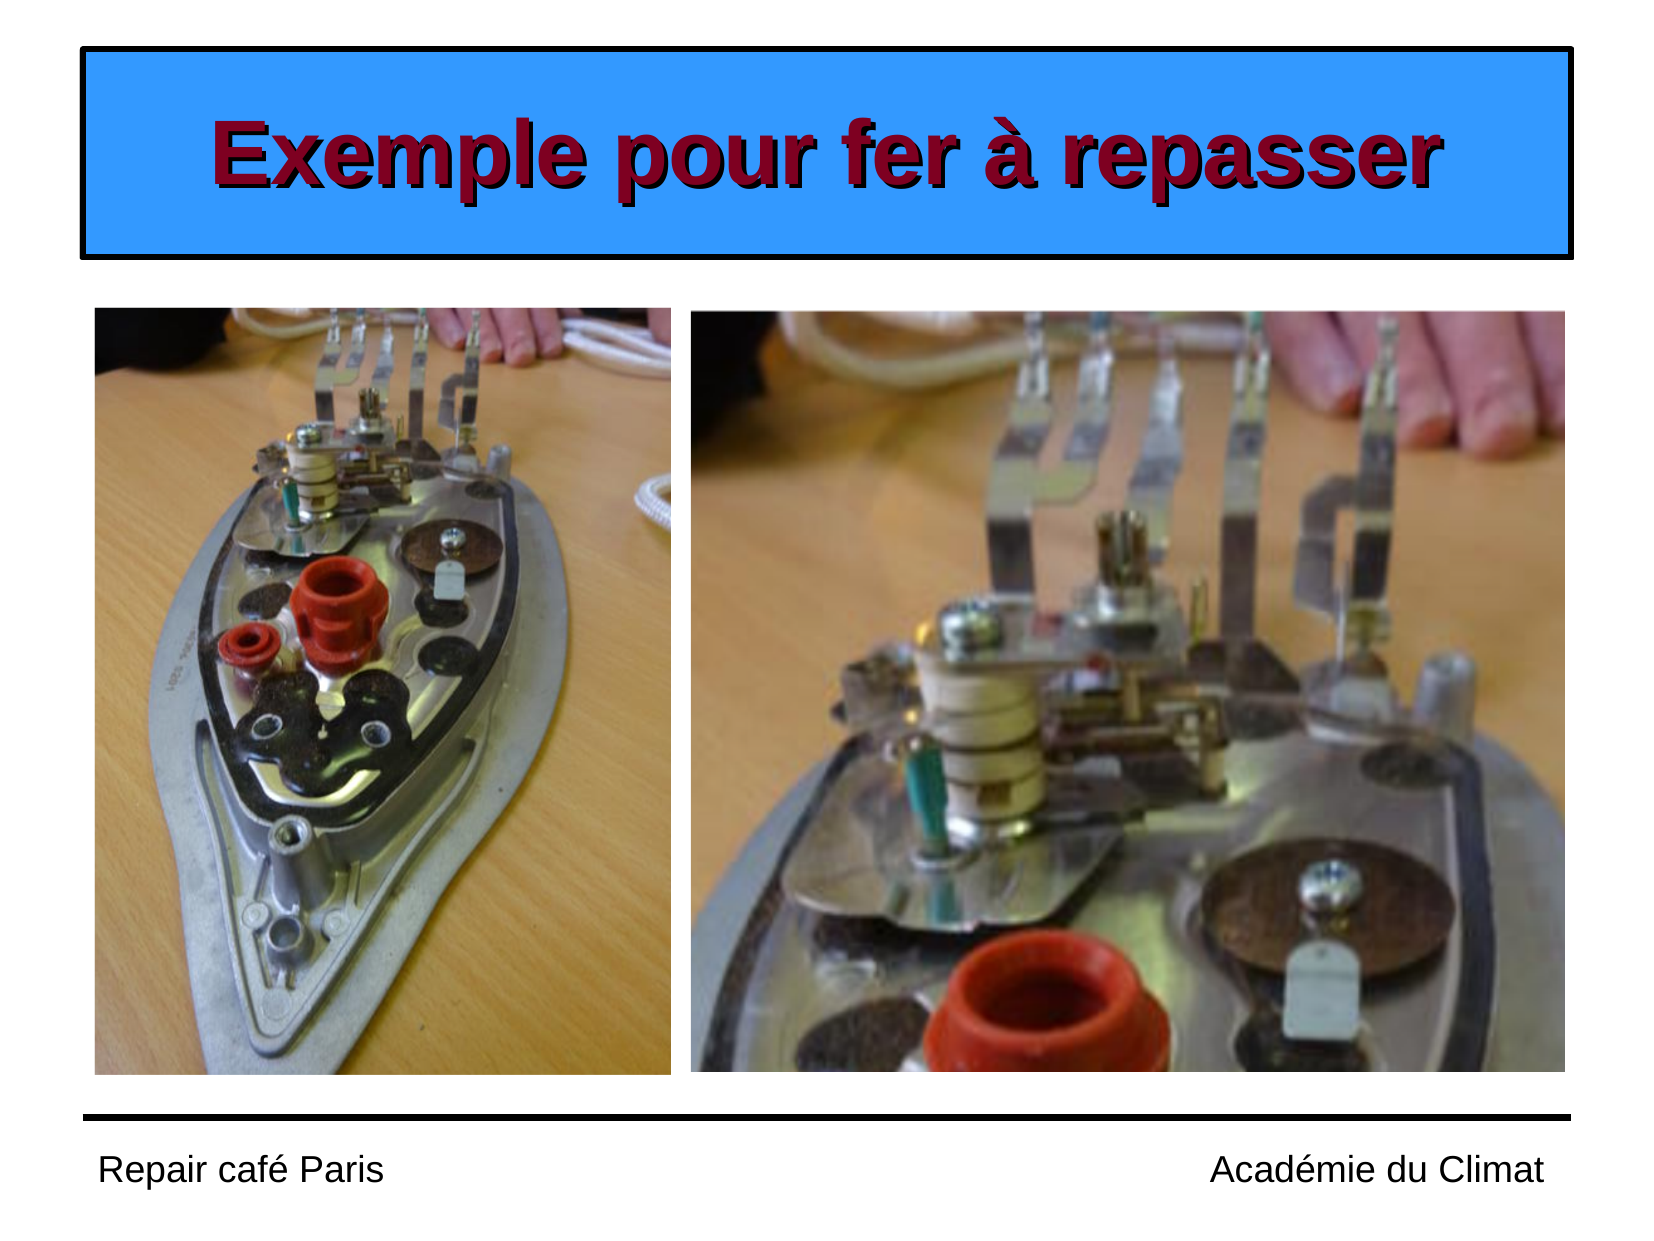

# Exemple pour fer à repasser
Repair café Paris	Académie du Climat